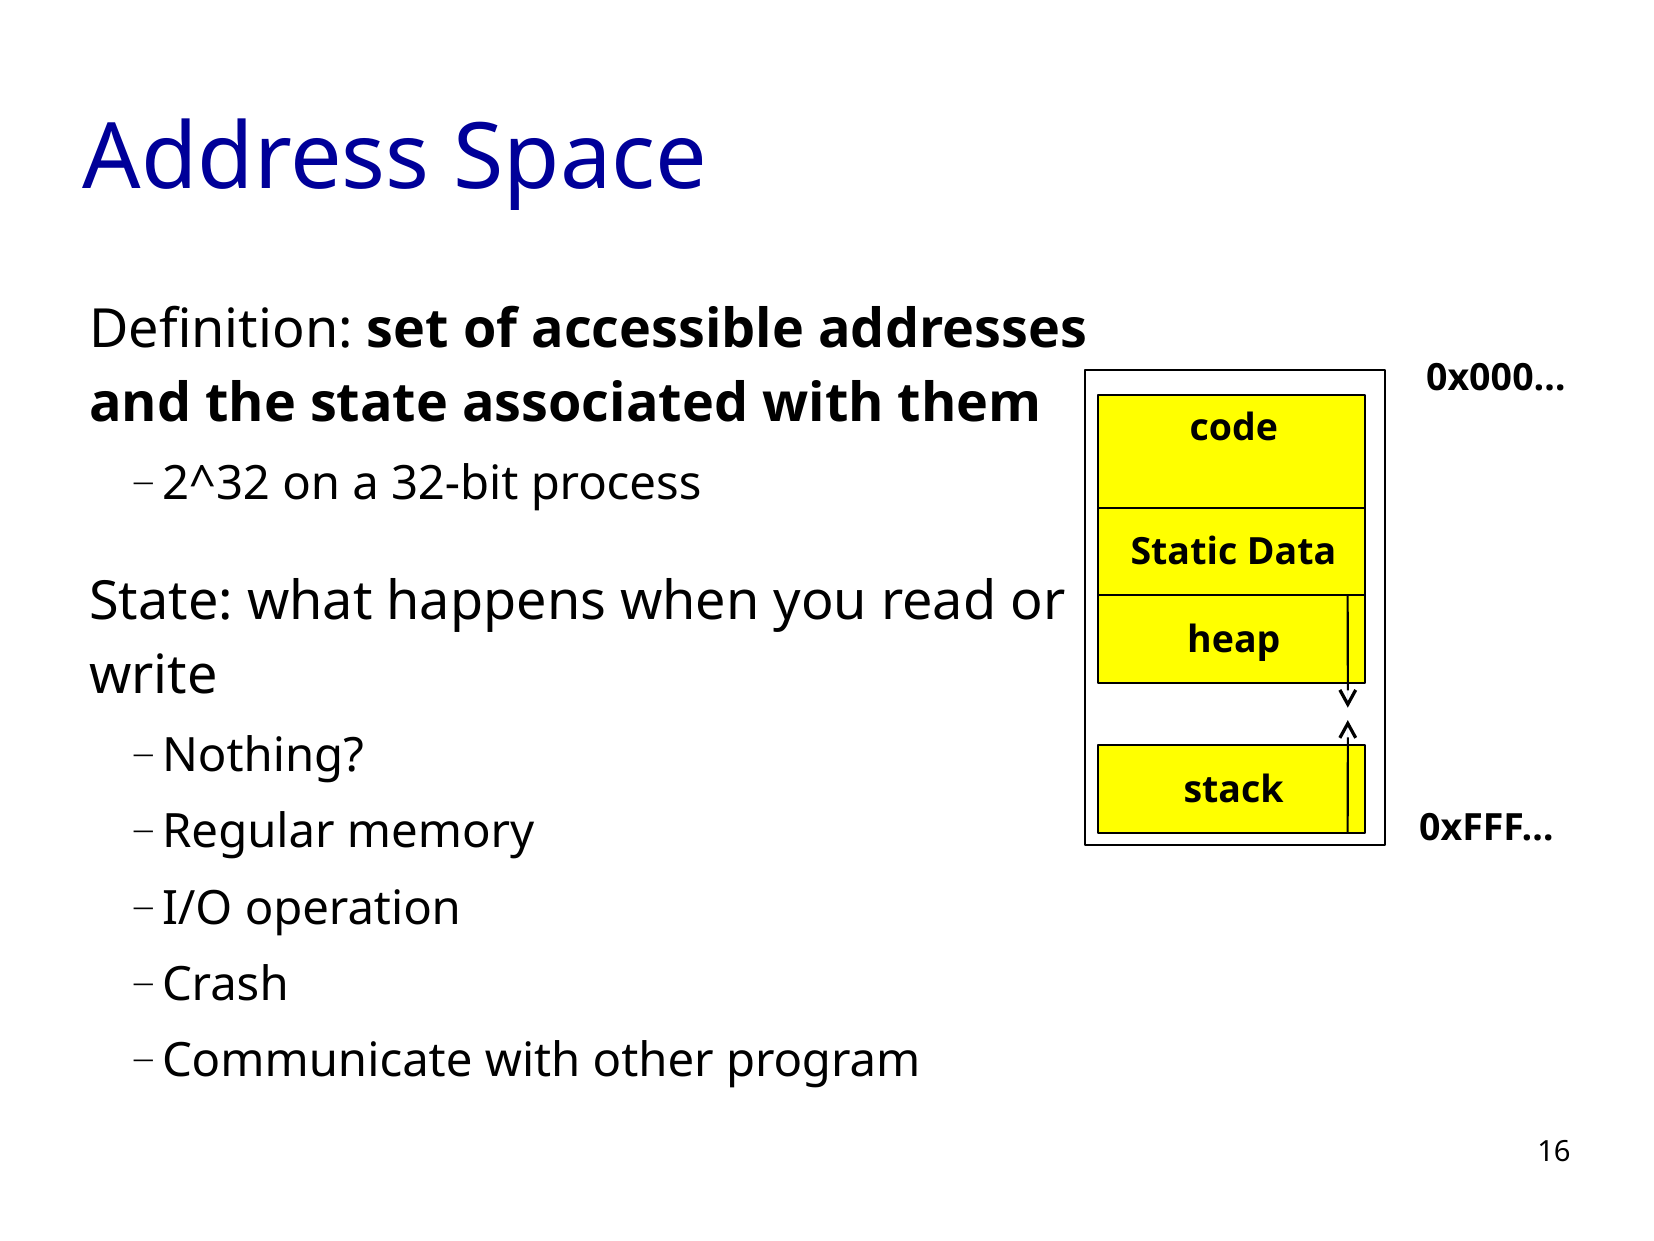

# Address Space
Definition: set of accessible addresses and the state associated with them
2^32 on a 32-bit process
State: what happens when you read or write
Nothing?
Regular memory
I/O operation
Crash
Communicate with other program
0x000…
code
Static Data
heap
stack
0xFFF…
16